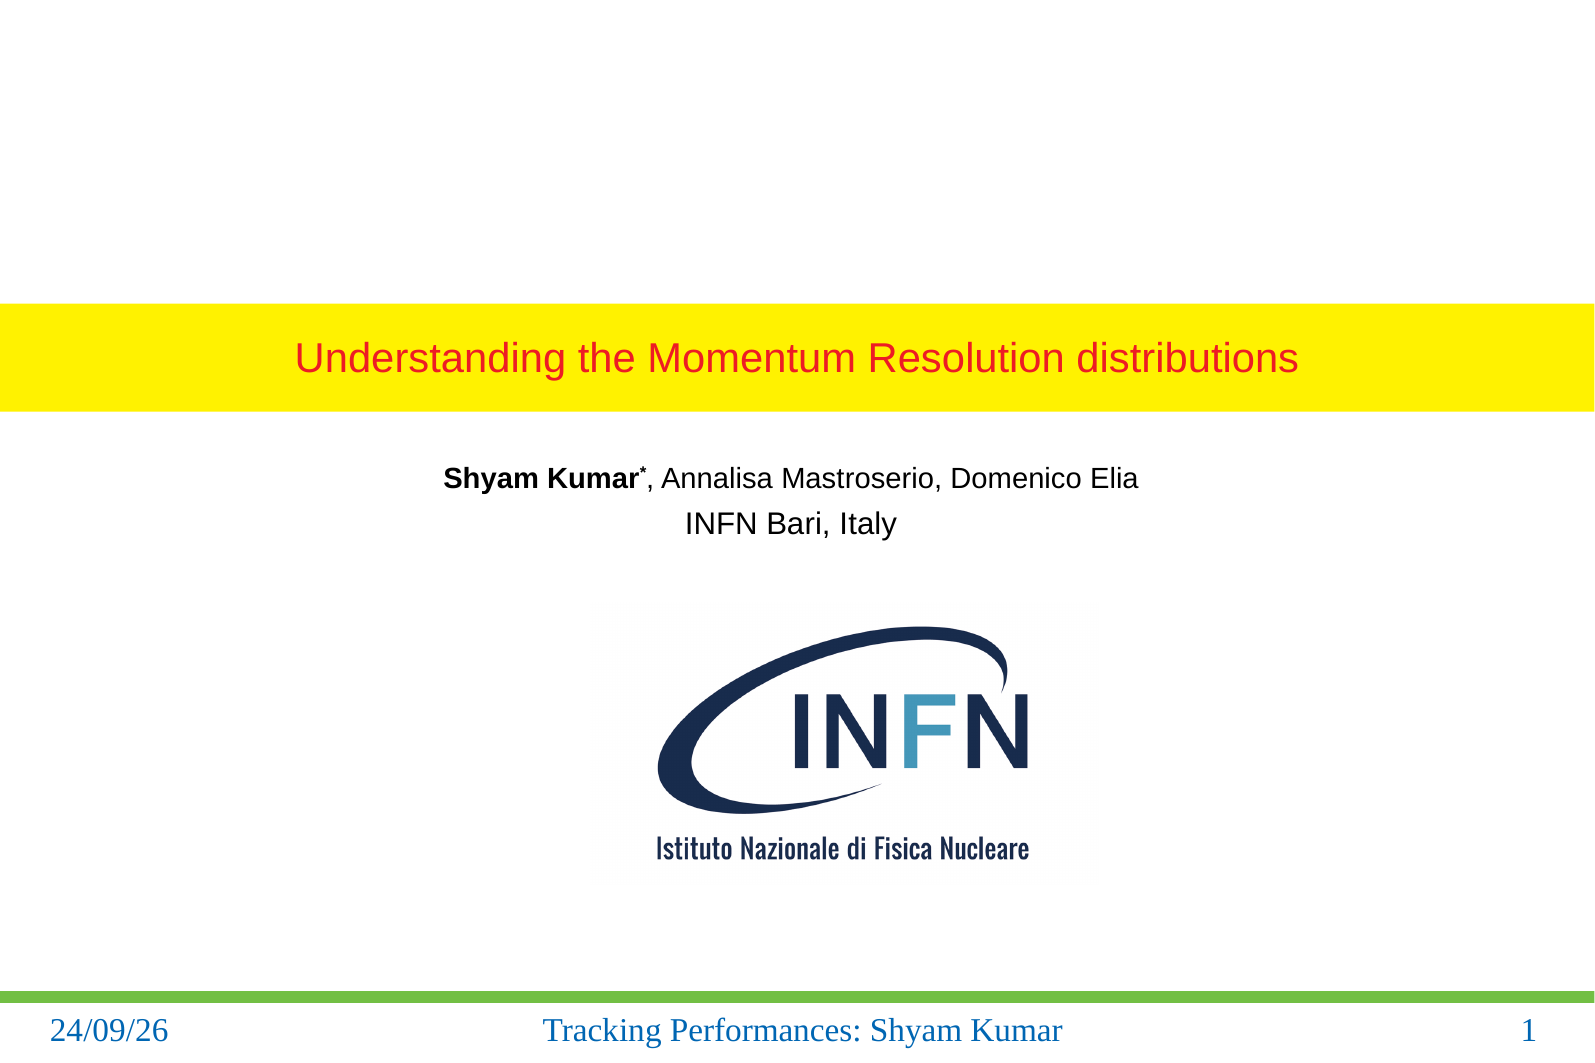

# Understanding the Momentum Resolution distributions
Shyam Kumar*, Annalisa Mastroserio, Domenico Elia
INFN Bari, Italy
Tracking Performances: Shyam Kumar
1